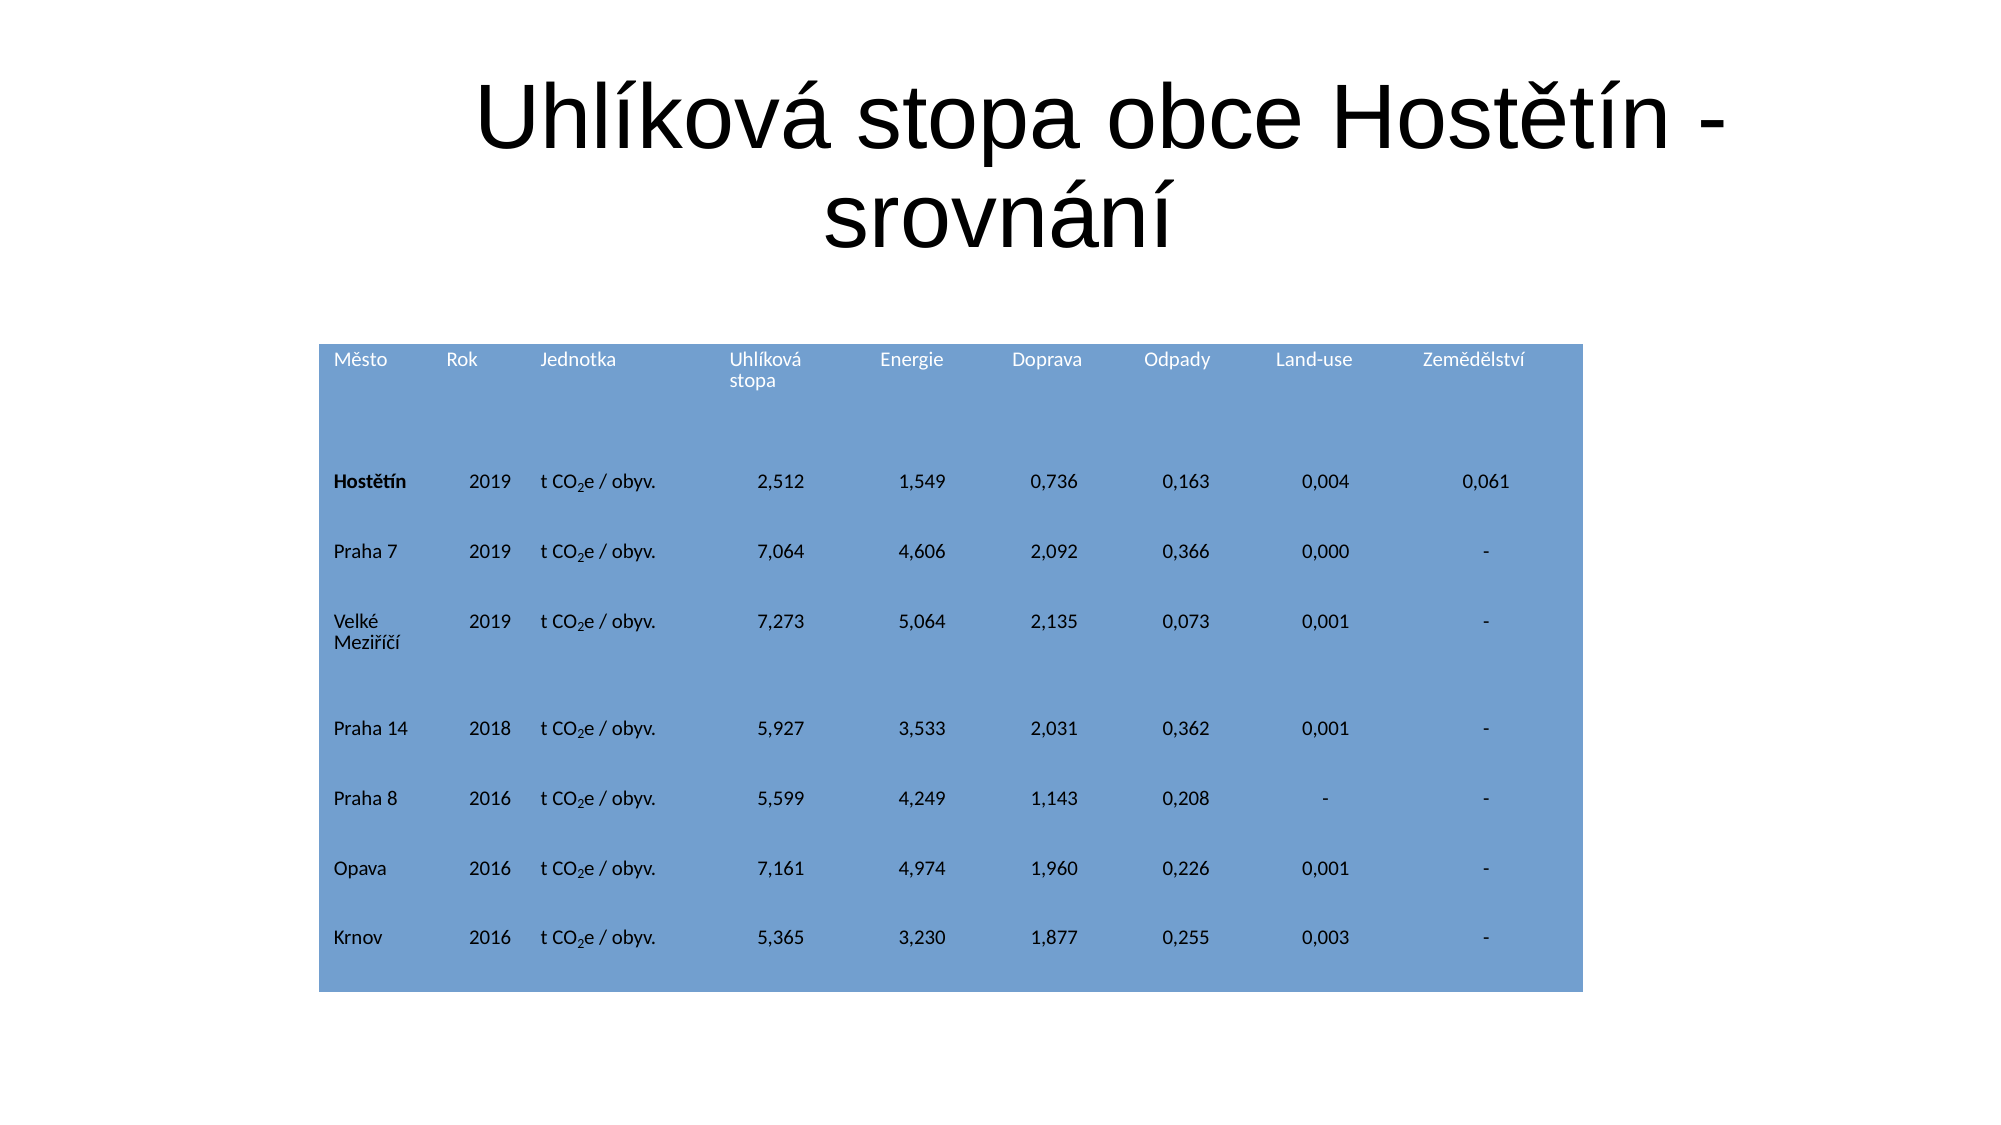

# Uhlíková stopa obce Hostětín - srovnání
| Město | Rok | Jednotka | Uhlíková stopa | Energie | Doprava | Odpady | Land-use | Zemědělství |
| --- | --- | --- | --- | --- | --- | --- | --- | --- |
| Hostětín | 2019 | t CO2e / obyv. | 2,512 | 1,549 | 0,736 | 0,163 | 0,004 | 0,061 |
| Praha 7 | 2019 | t CO2e / obyv. | 7,064 | 4,606 | 2,092 | 0,366 | 0,000 | - |
| Velké Meziříčí | 2019 | t CO2e / obyv. | 7,273 | 5,064 | 2,135 | 0,073 | 0,001 | - |
| Praha 14 | 2018 | t CO2e / obyv. | 5,927 | 3,533 | 2,031 | 0,362 | 0,001 | - |
| Praha 8 | 2016 | t CO2e / obyv. | 5,599 | 4,249 | 1,143 | 0,208 | - | - |
| Opava | 2016 | t CO2e / obyv. | 7,161 | 4,974 | 1,960 | 0,226 | 0,001 | - |
| Krnov | 2016 | t CO2e / obyv. | 5,365 | 3,230 | 1,877 | 0,255 | 0,003 | - |